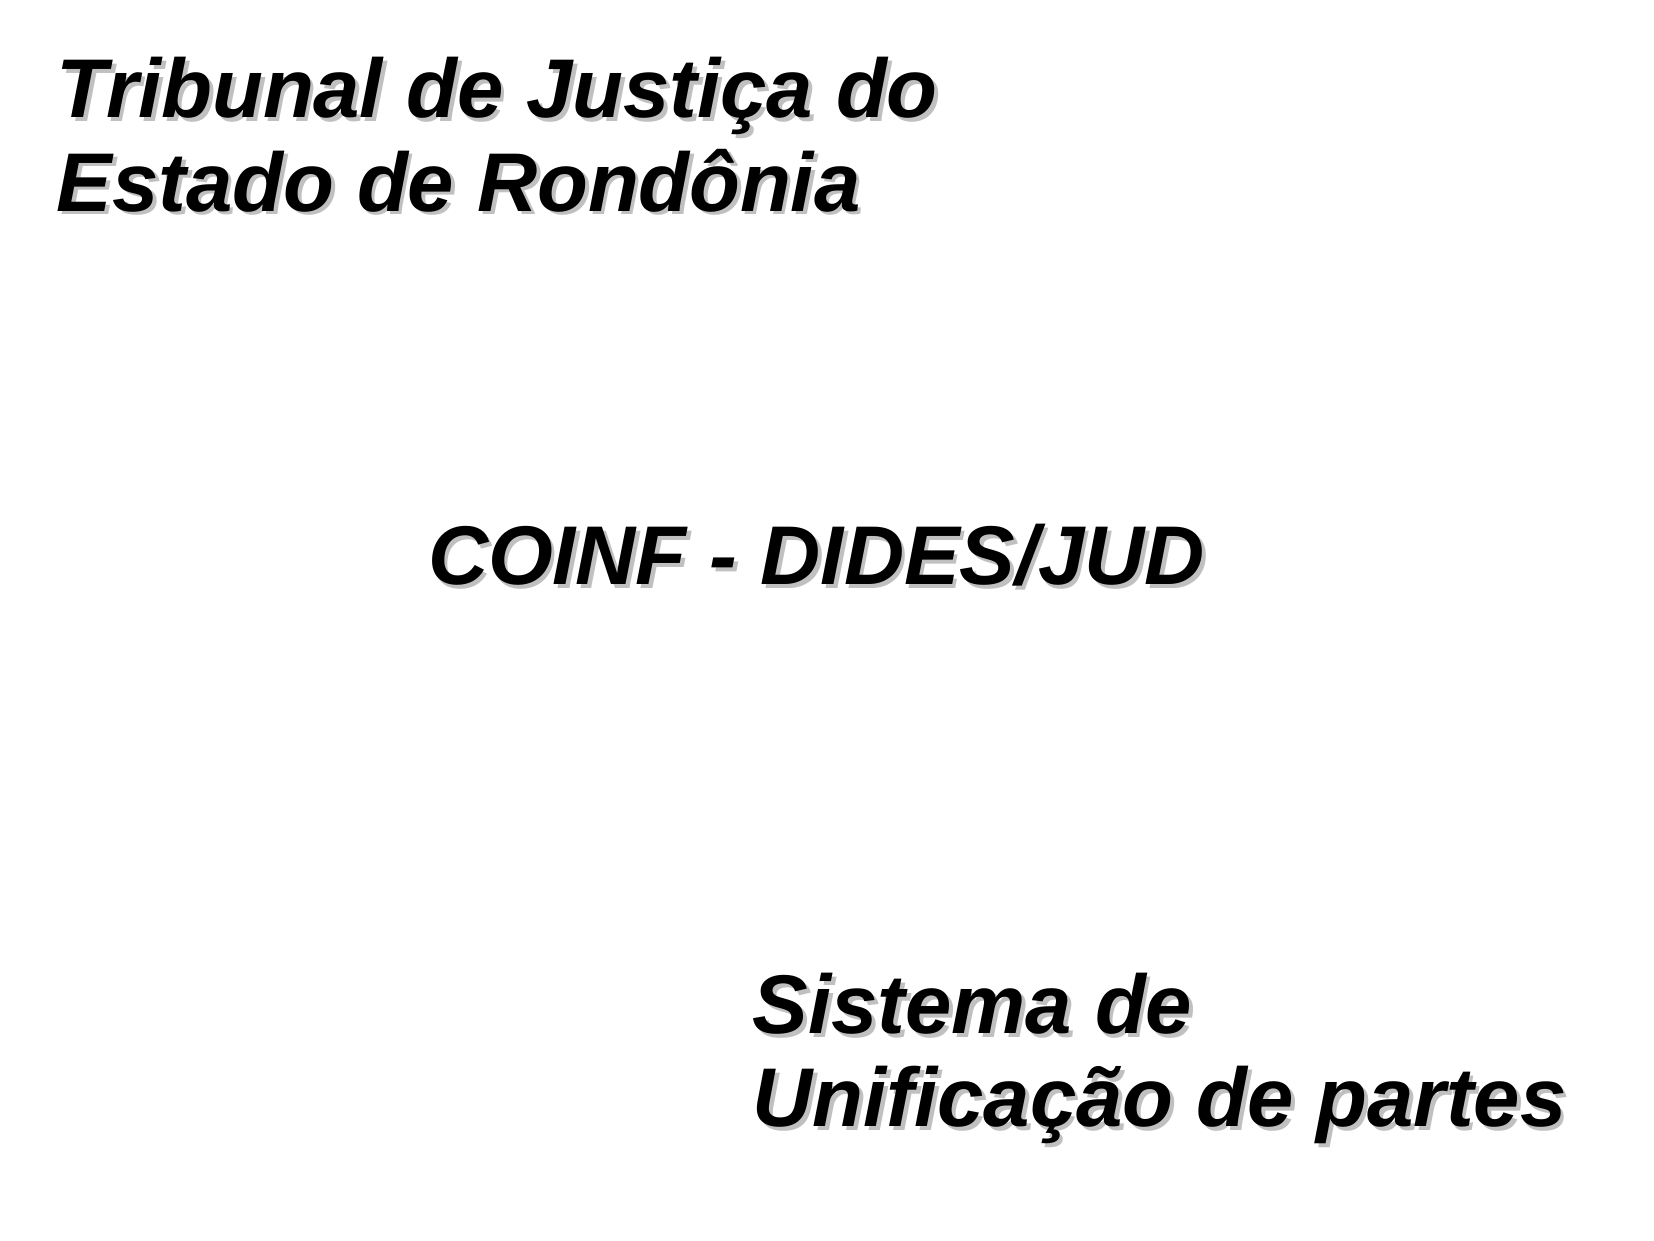

Tribunal de Justiça do
Estado de Rondônia
COINF - DIDES/JUD
Sistema de
Unificação de partes